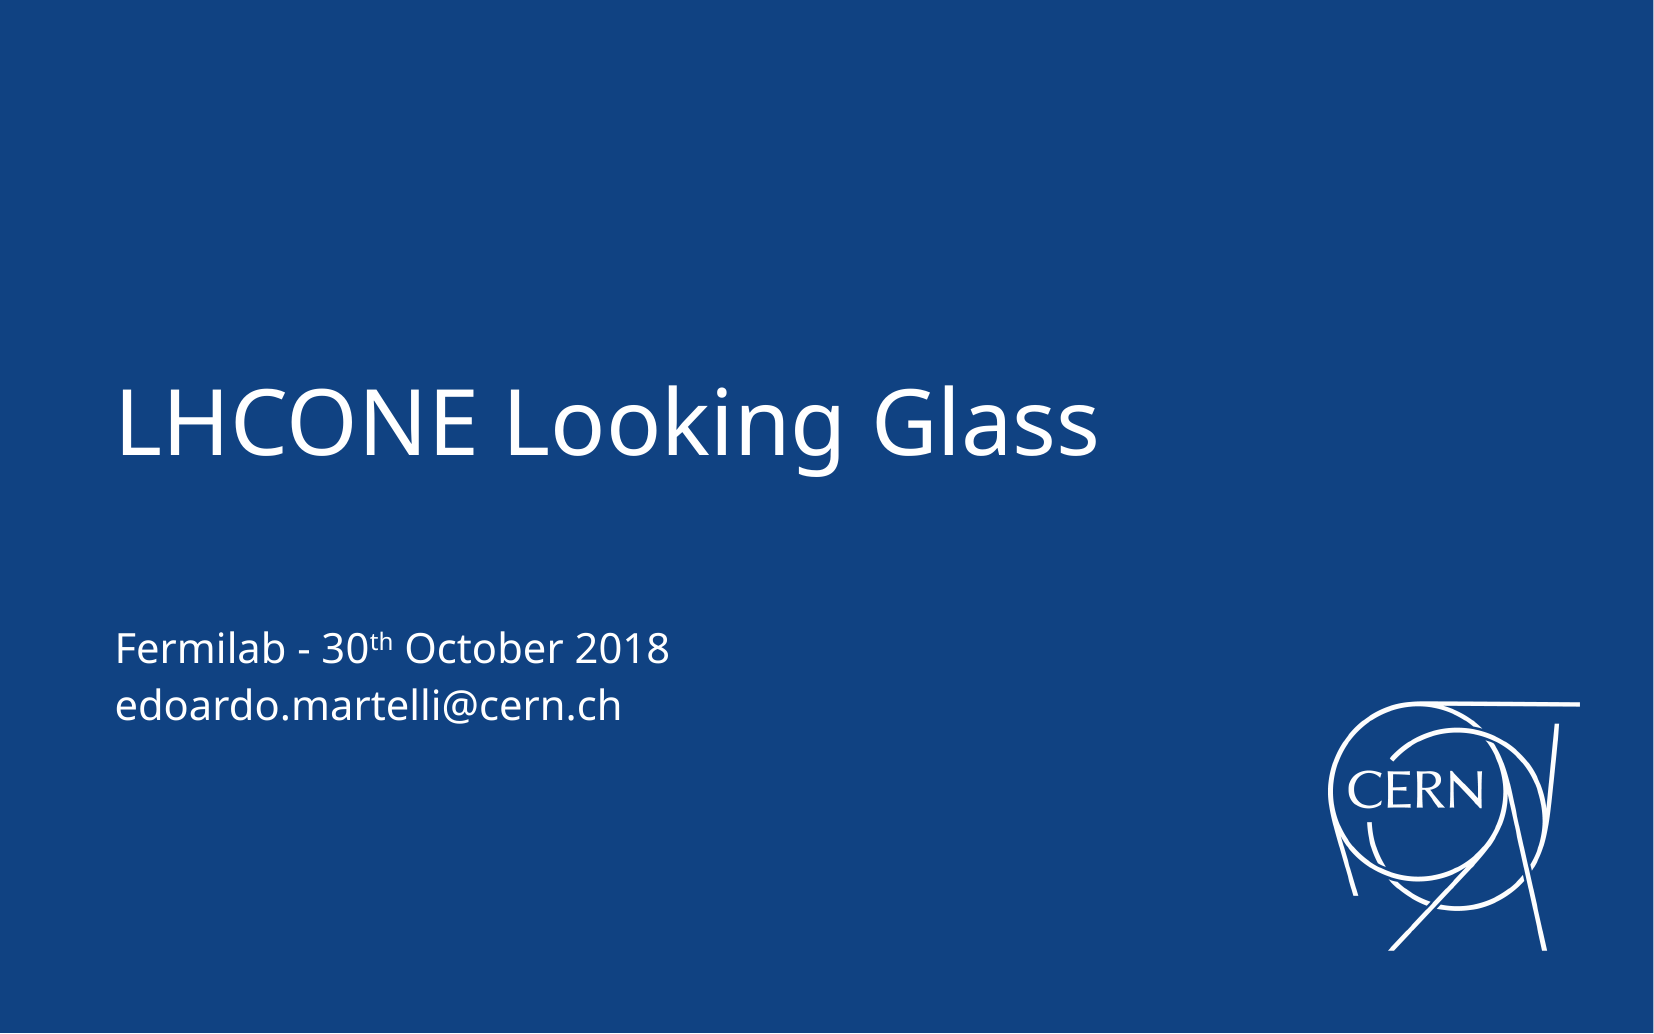

# LHCONE Looking Glass Fermilab - 30th October 2018 edoardo.martelli@cern.ch